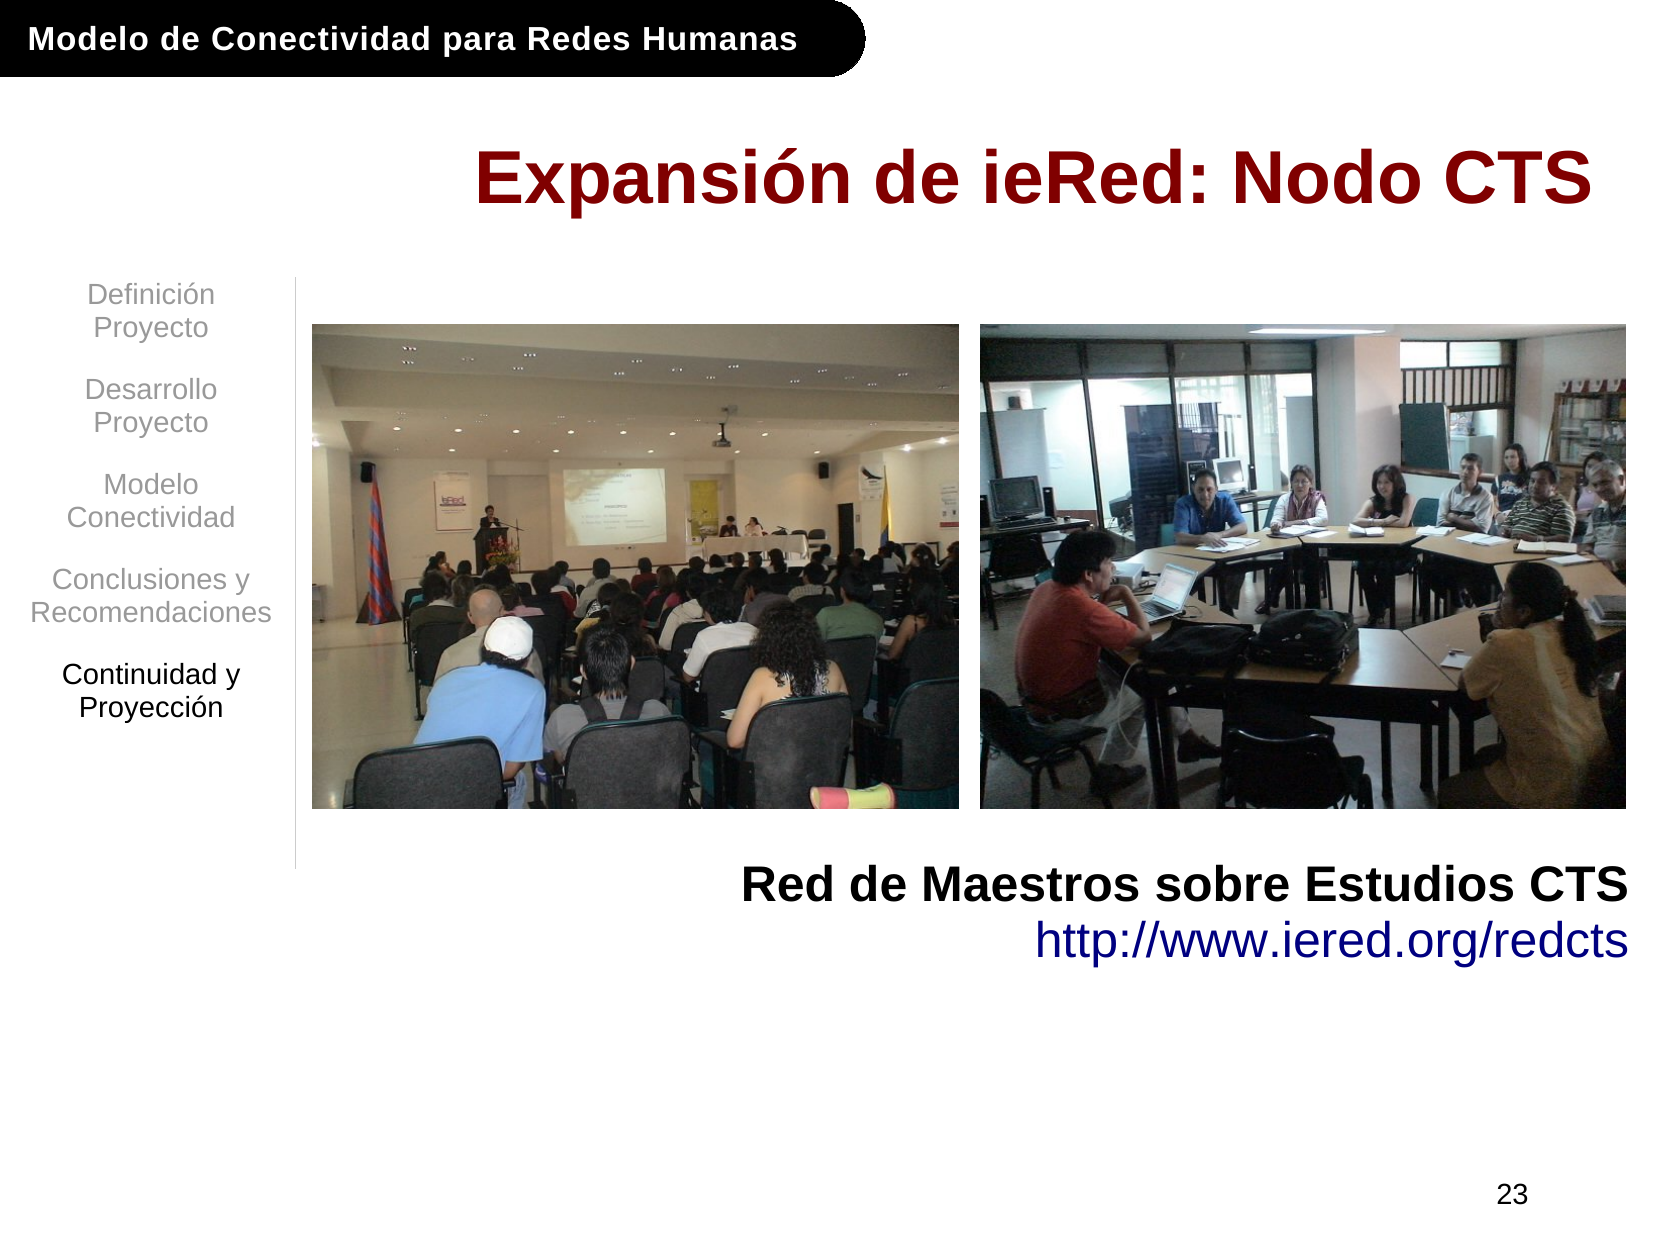

# Expansión de ieRed: Nodo CTS
Definición
Proyecto
Desarrollo
Proyecto
Modelo
Conectividad
Conclusiones y Recomendaciones
Continuidad y Proyección
Red de Maestros sobre Estudios CTS
http://www.iered.org/redcts